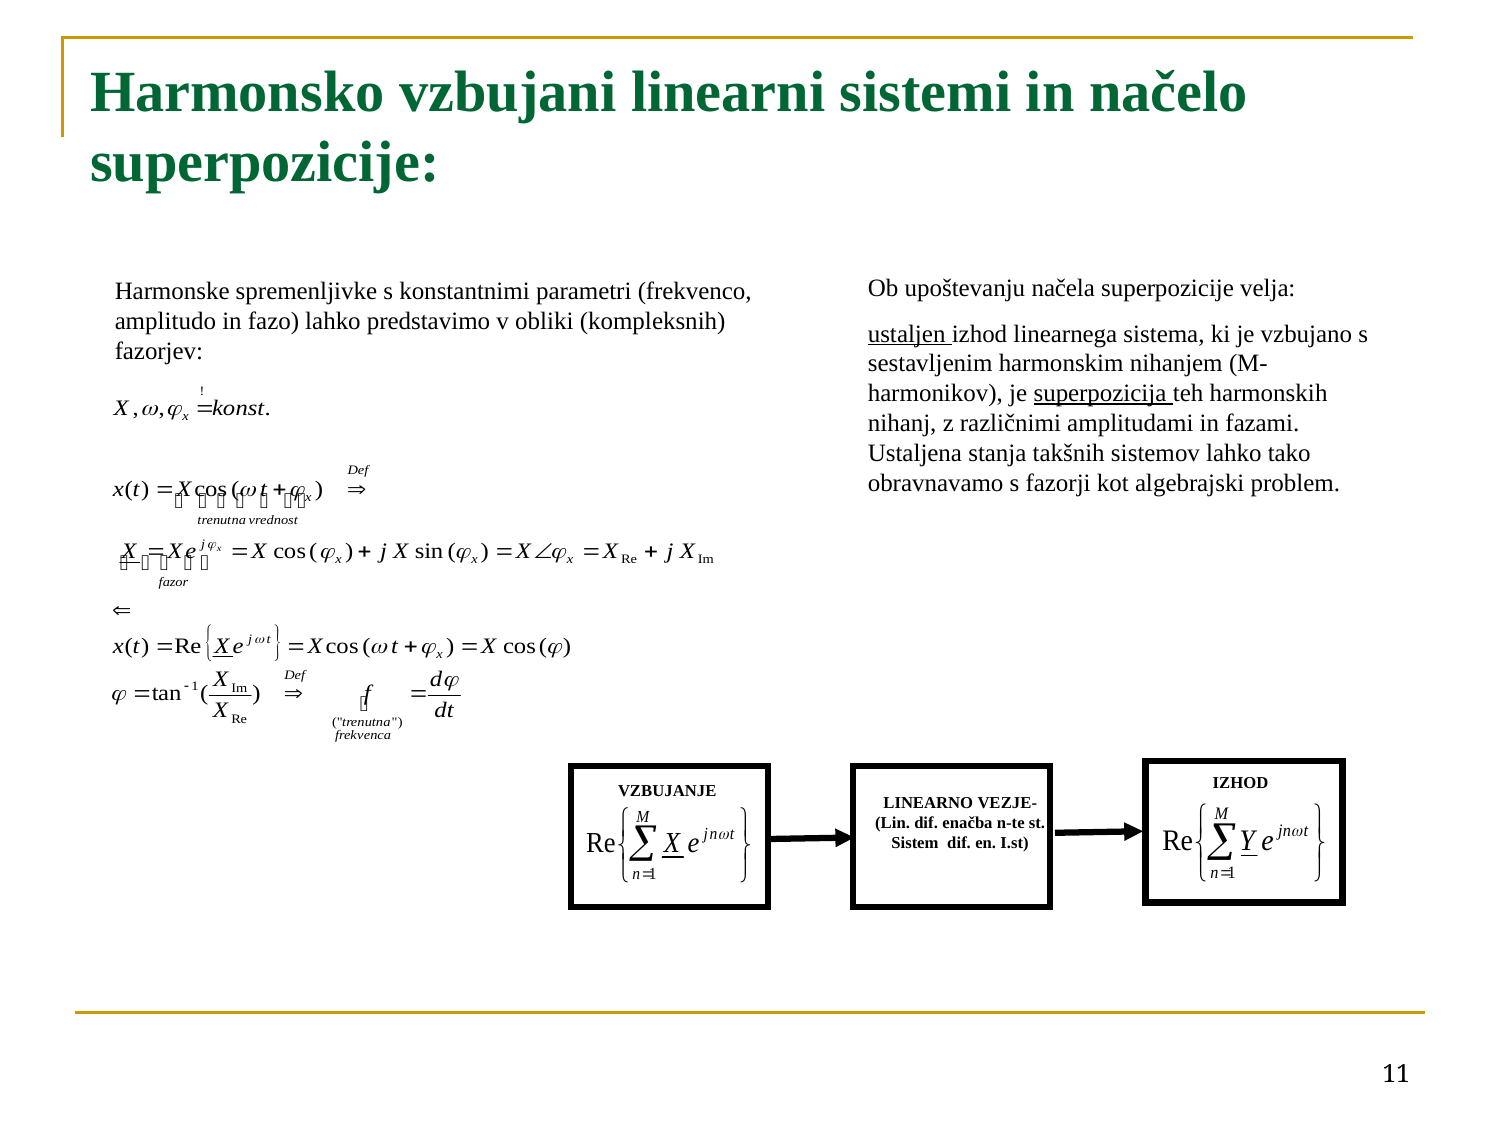

Harmonsko vzbujani linearni sistemi in načelo superpozicije:
#
Ob upoštevanju načela superpozicije velja:
ustaljen izhod linearnega sistema, ki je vzbujano s sestavljenim harmonskim nihanjem (M-harmonikov), je superpozicija teh harmonskih nihanj, z različnimi amplitudami in fazami. Ustaljena stanja takšnih sistemov lahko tako obravnavamo s fazorji kot algebrajski problem.
Harmonske spremenljivke s konstantnimi parametri (frekvenco, amplitudo in fazo) lahko predstavimo v obliki (kompleksnih) fazorjev:
IZHOD
VZBUJANJE
LINEARNO VEZJE-
(Lin. dif. enačba n-te st.
Sistem dif. en. I.st)